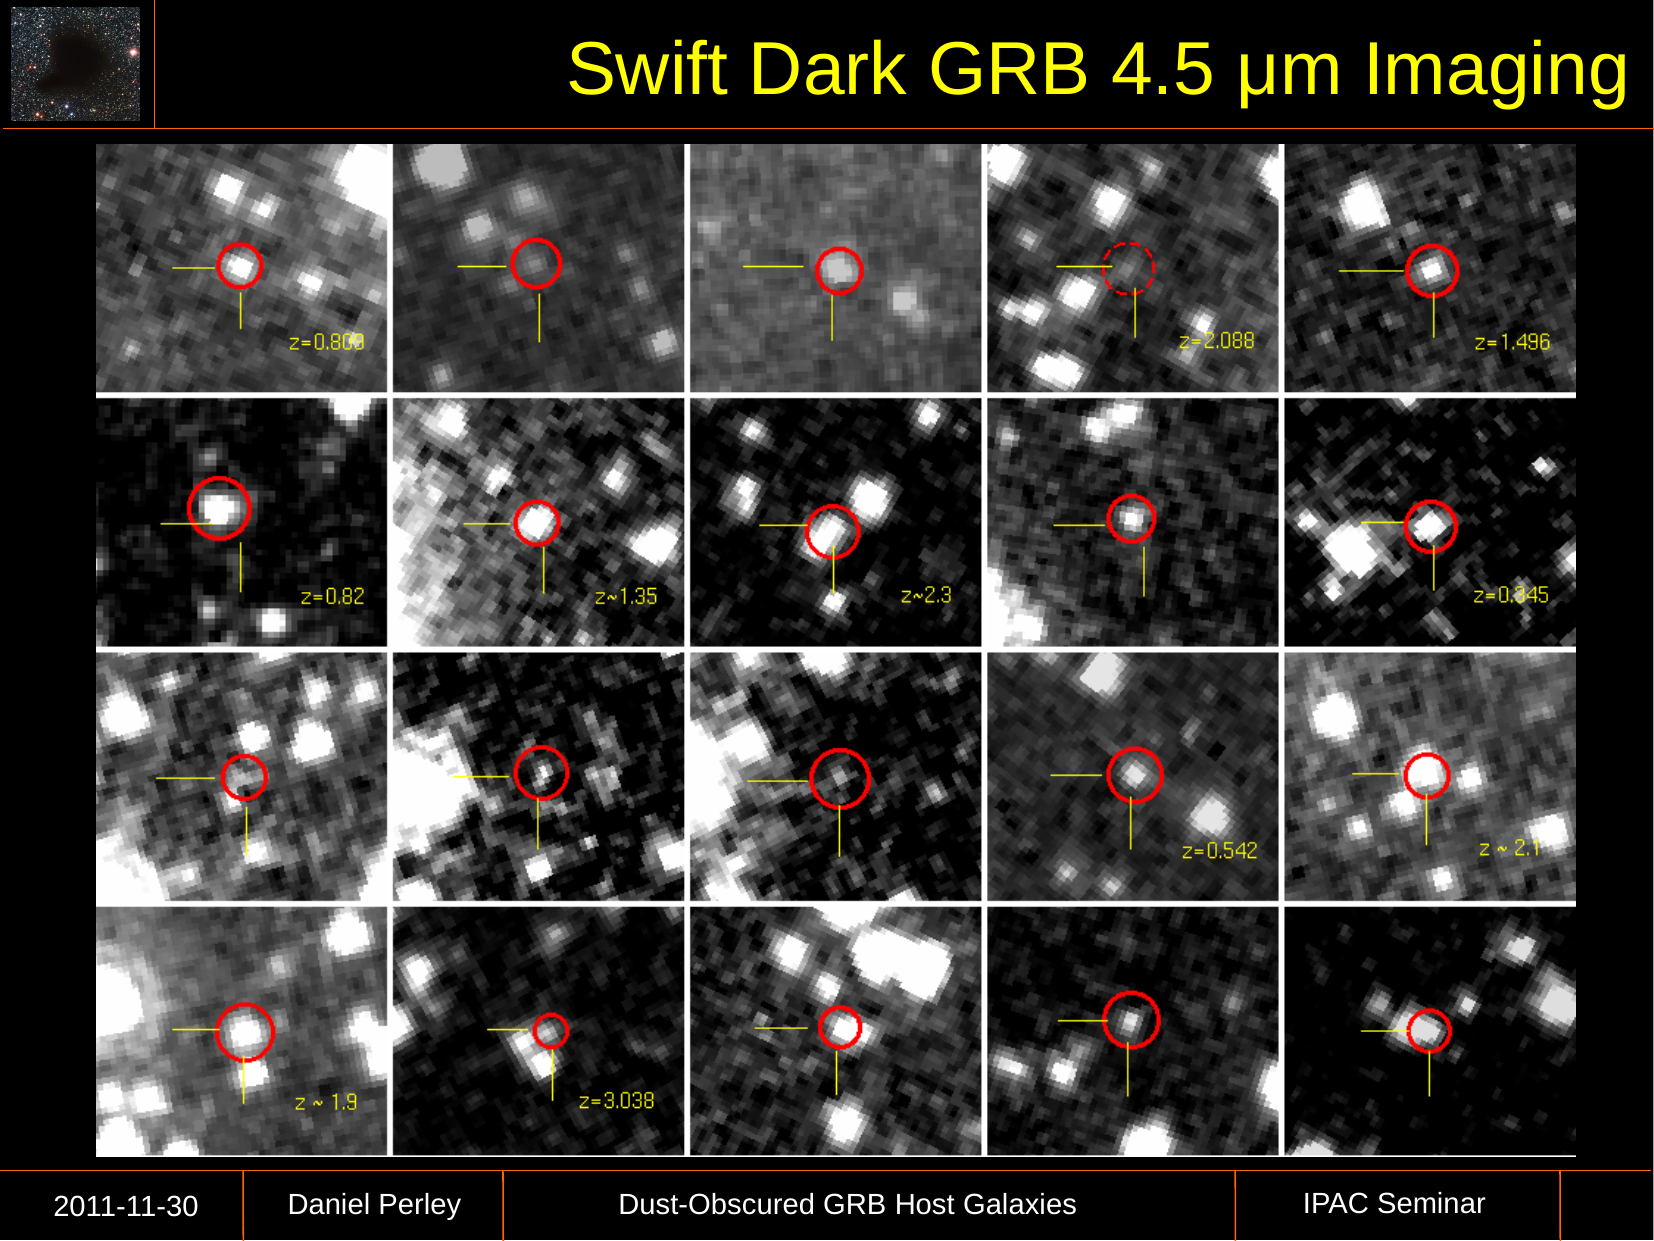

# Swift Dark GRB 4.5 μm Imaging
2011-11-30